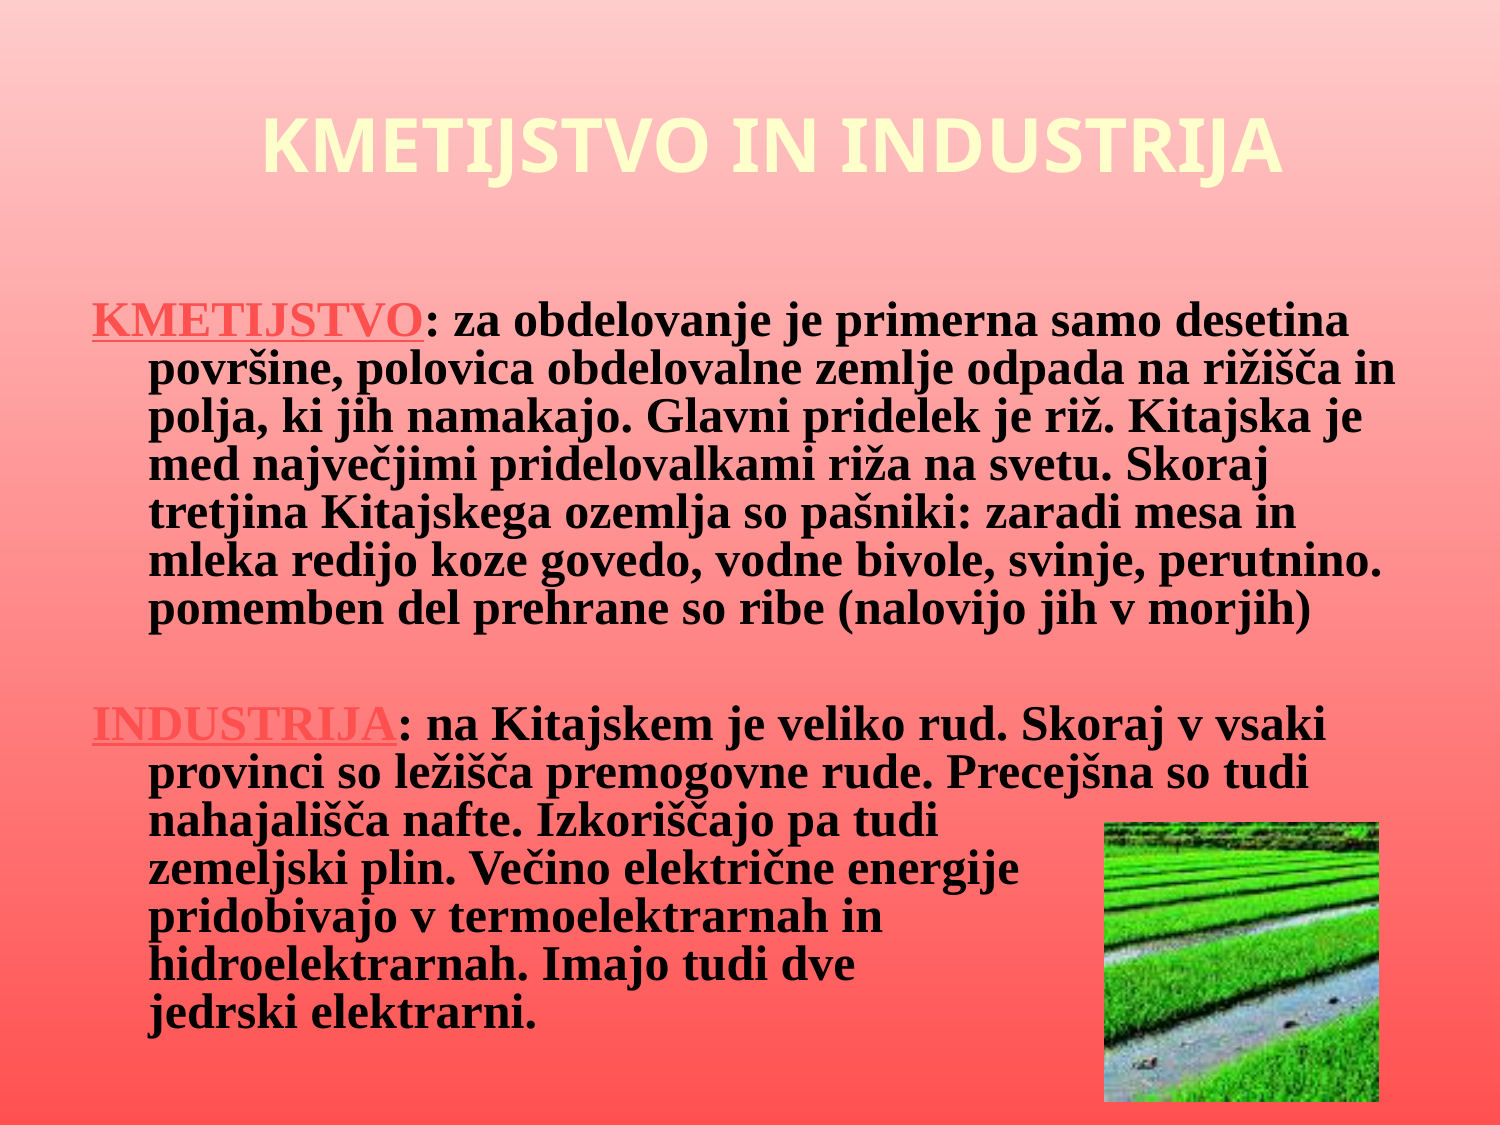

KMETIJSTVO IN INDUSTRIJA
# KMETIJSTVO: za obdelovanje je primerna samo desetina površine, polovica obdelovalne zemlje odpada na rižišča in polja, ki jih namakajo. Glavni pridelek je riž. Kitajska je med največjimi pridelovalkami riža na svetu. Skoraj tretjina Kitajskega ozemlja so pašniki: zaradi mesa in mleka redijo koze govedo, vodne bivole, svinje, perutnino. pomemben del prehrane so ribe (nalovijo jih v morjih)
INDUSTRIJA: na Kitajskem je veliko rud. Skoraj v vsaki provinci so ležišča premogovne rude. Precejšna so tudi nahajališča nafte. Izkoriščajo pa tudi
zemeljski plin. Večino električne energije
pridobivajo v termoelektrarnah in
hidroelektrarnah. Imajo tudi dve
jedrski elektrarni.